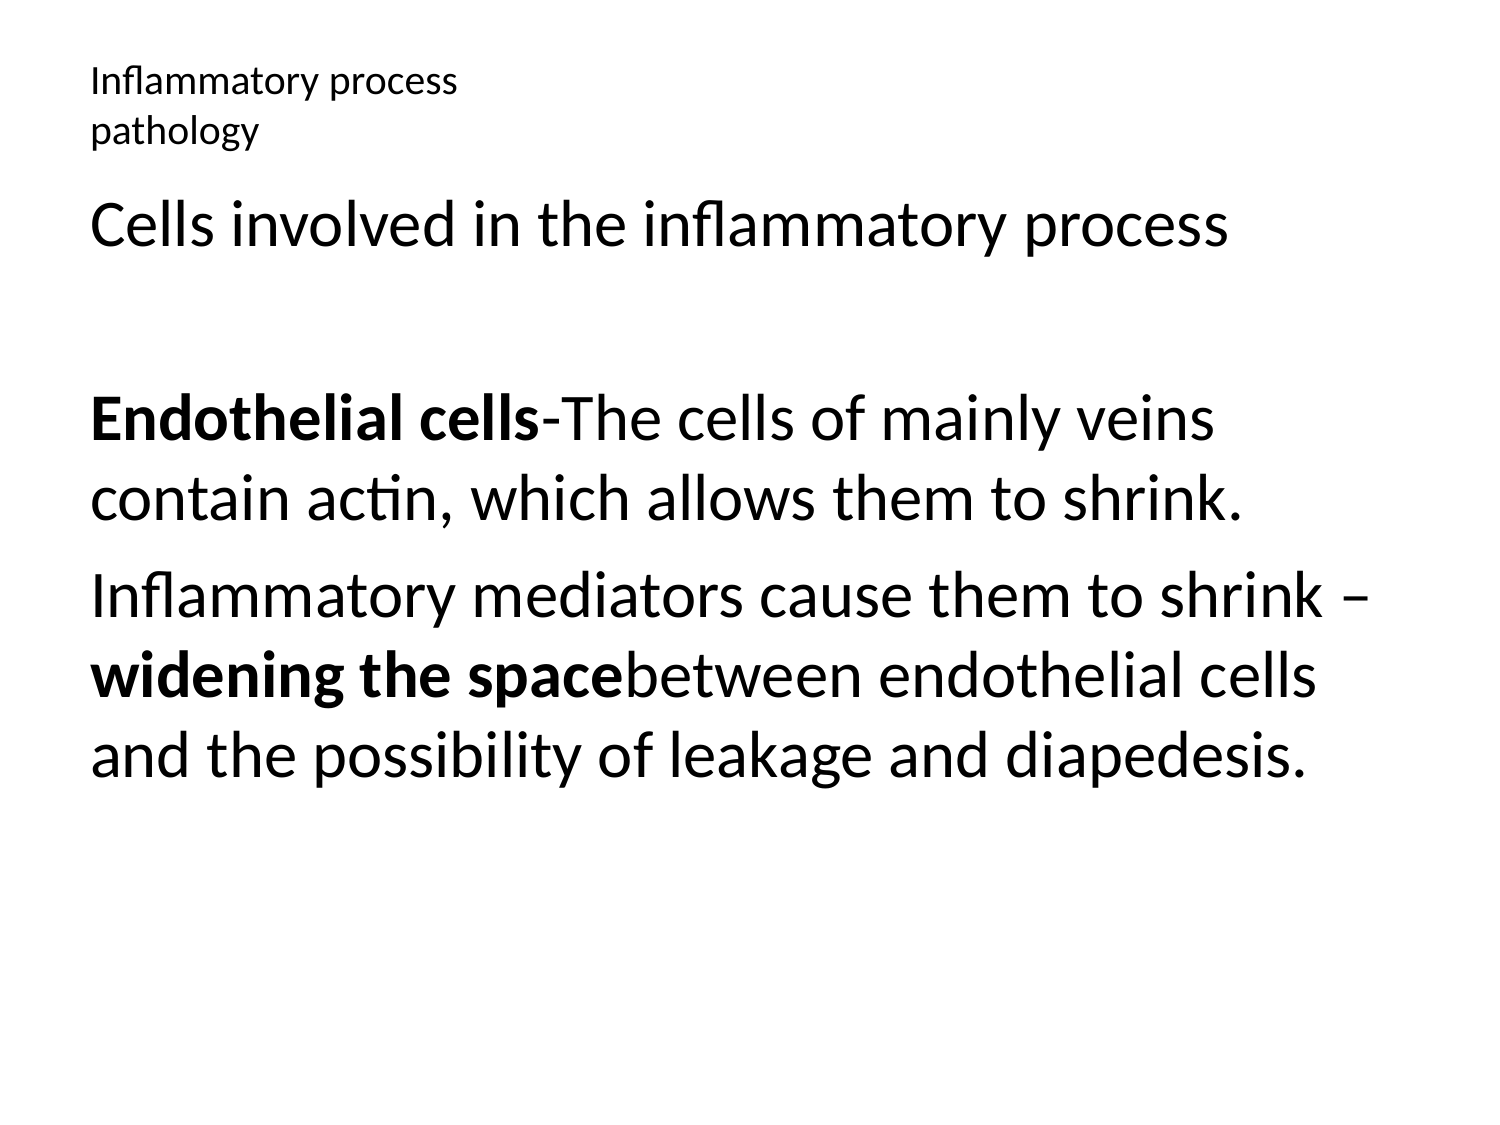

# Inflammatory process pathology
Cells involved in the inflammatory process
Endothelial cells-The cells of mainly veins contain actin, which allows them to shrink.
Inflammatory mediators cause them to shrink –widening the spacebetween endothelial cells and the possibility of leakage and diapedesis.